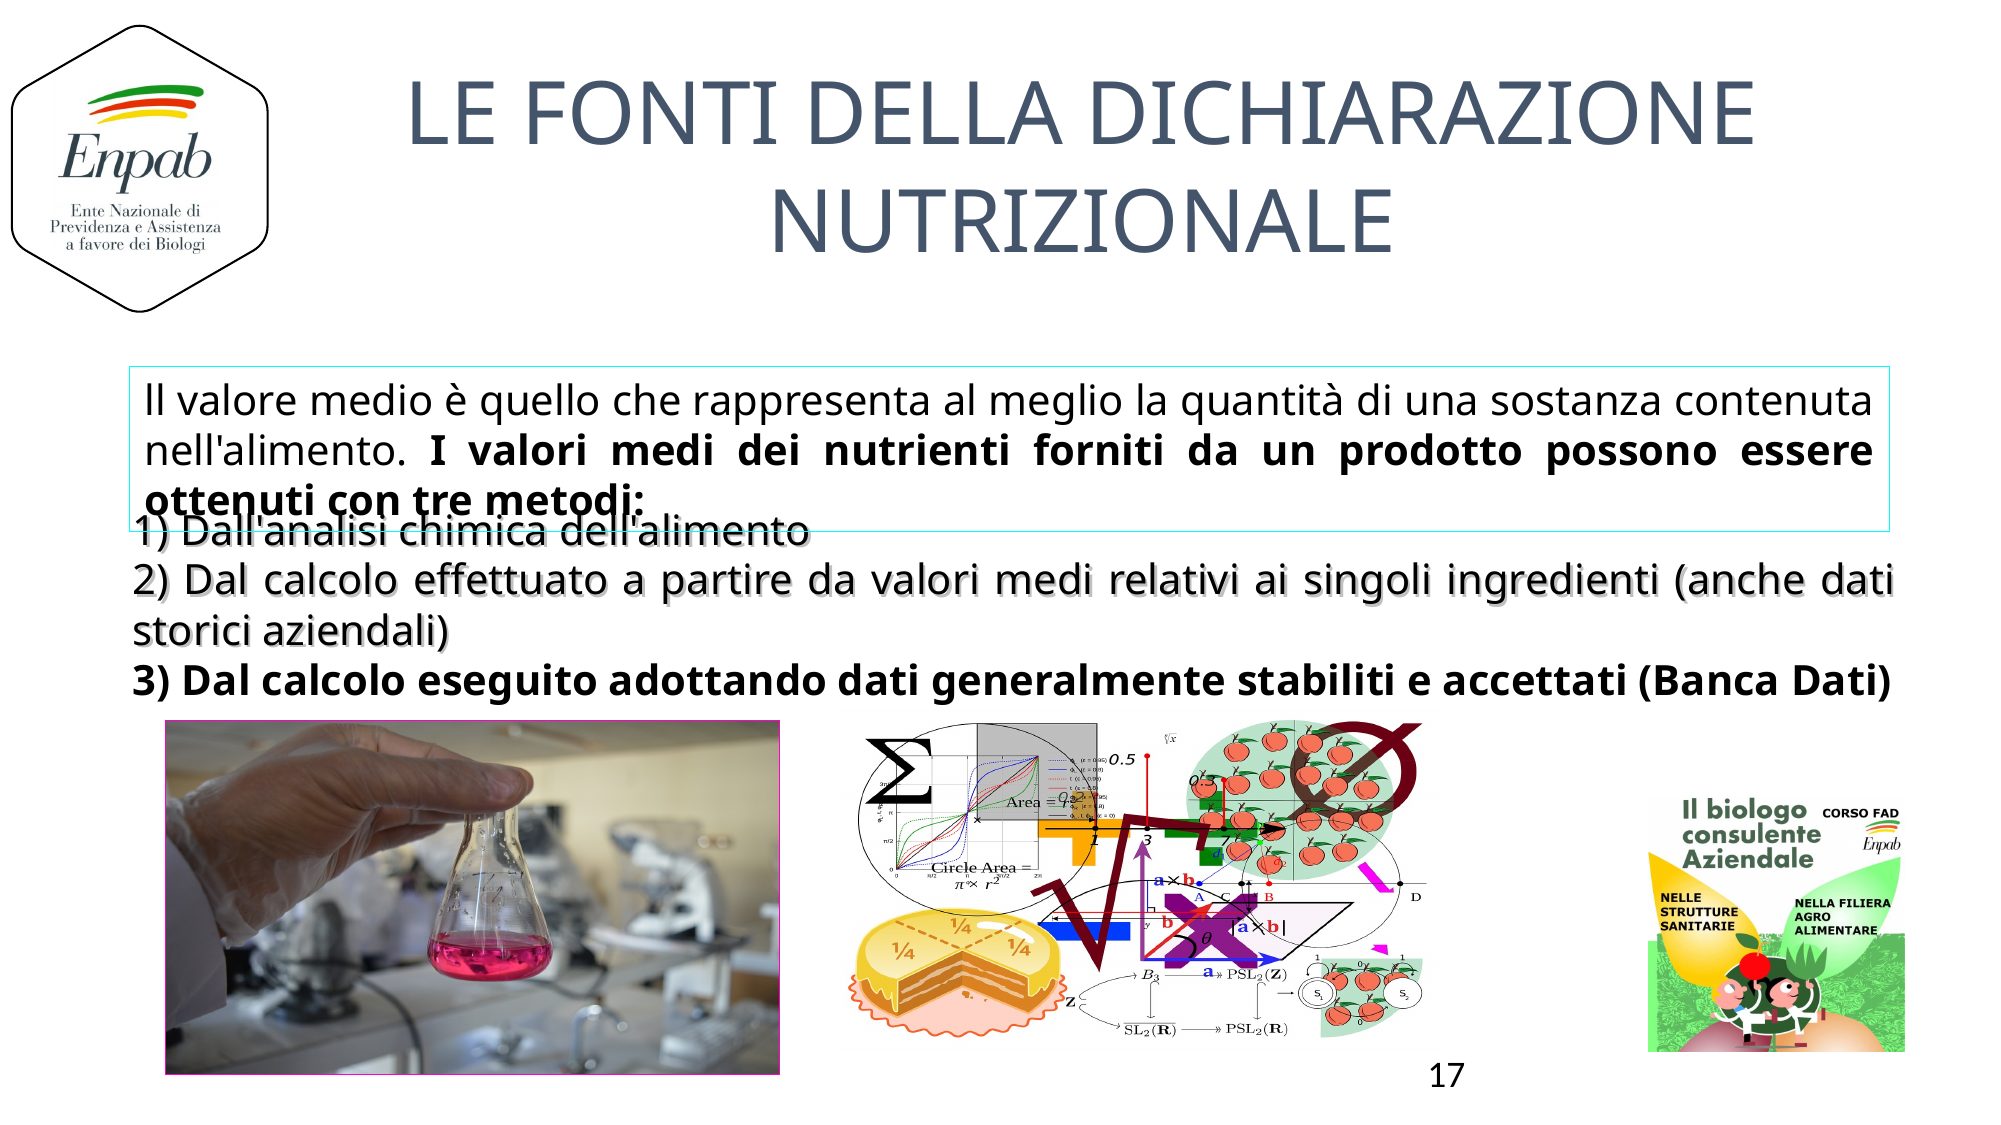

LE FONTI DELLA DICHIARAZIONE NUTRIZIONALE
ll valore medio è quello che rappresenta al meglio la quantità di una sostanza contenuta nell'alimento. I valori medi dei nutrienti forniti da un prodotto possono essere ottenuti con tre metodi:
1) Dall'analisi chimica dell'alimento
2) Dal calcolo effettuato a partire da valori medi relativi ai singoli ingredienti (anche dati storici aziendali)
3) Dal calcolo eseguito adottando dati generalmente stabiliti e accettati (Banca Dati)
17